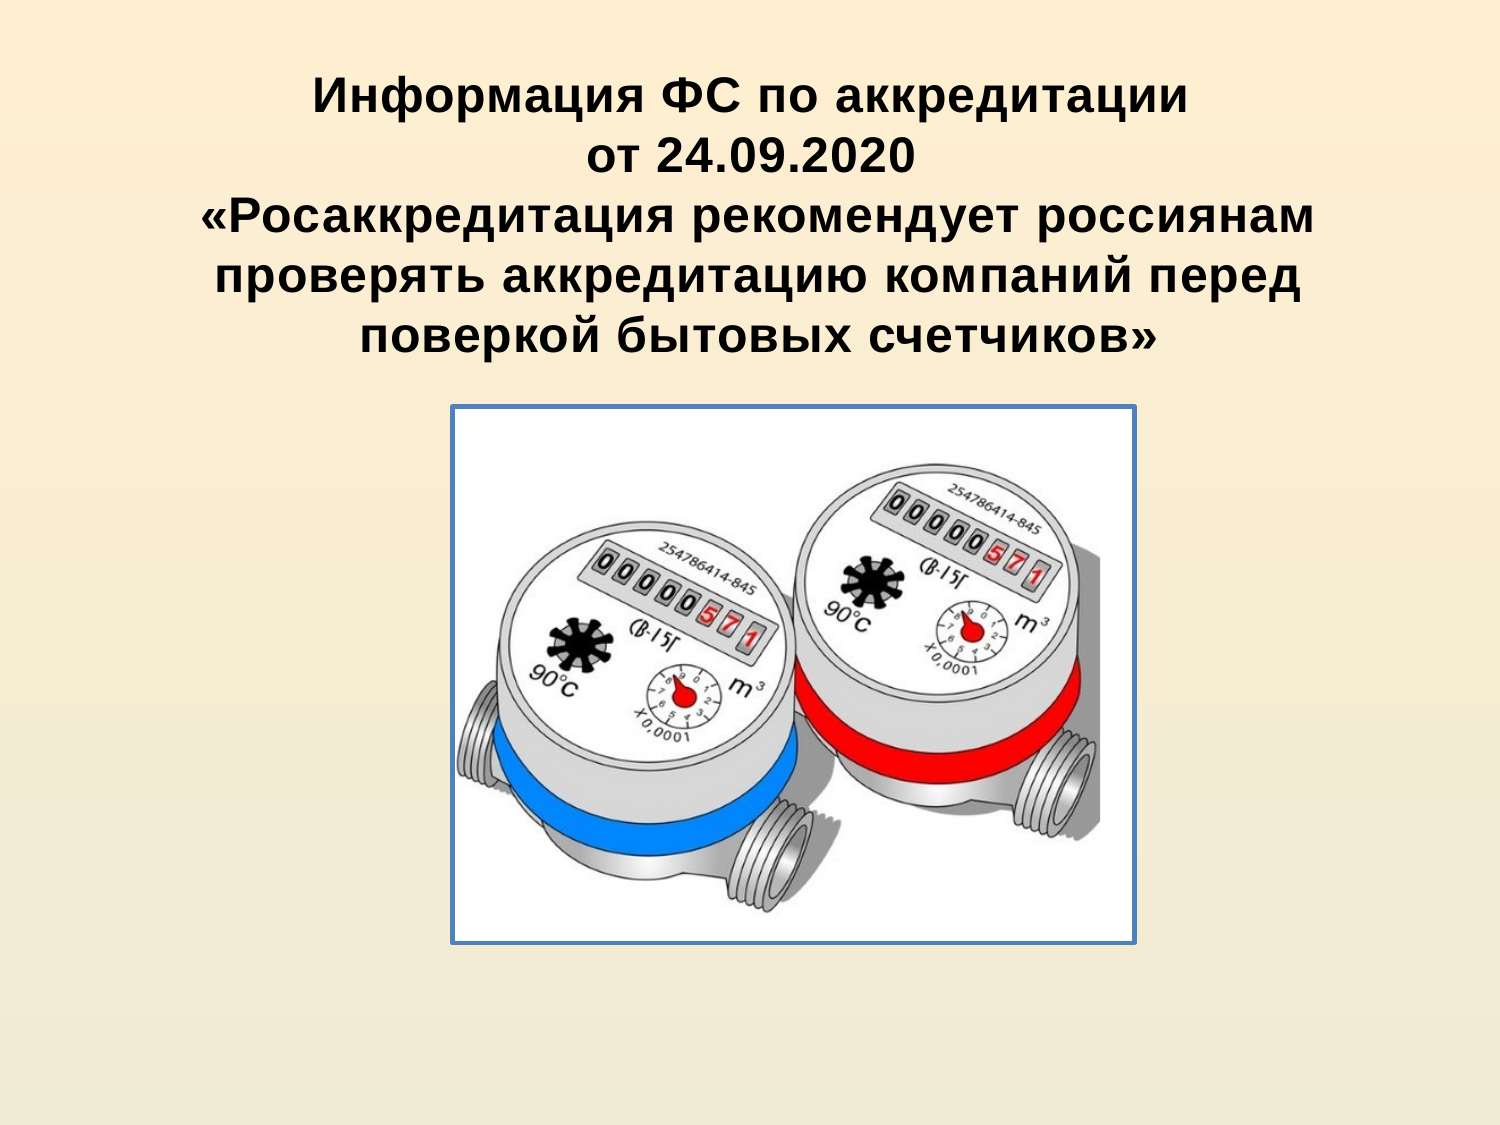

Информация ФС по аккредитации
от 24.09.2020
«Росаккредитация рекомендует россиянам проверять аккредитацию компаний перед поверкой бытовых счетчиков»